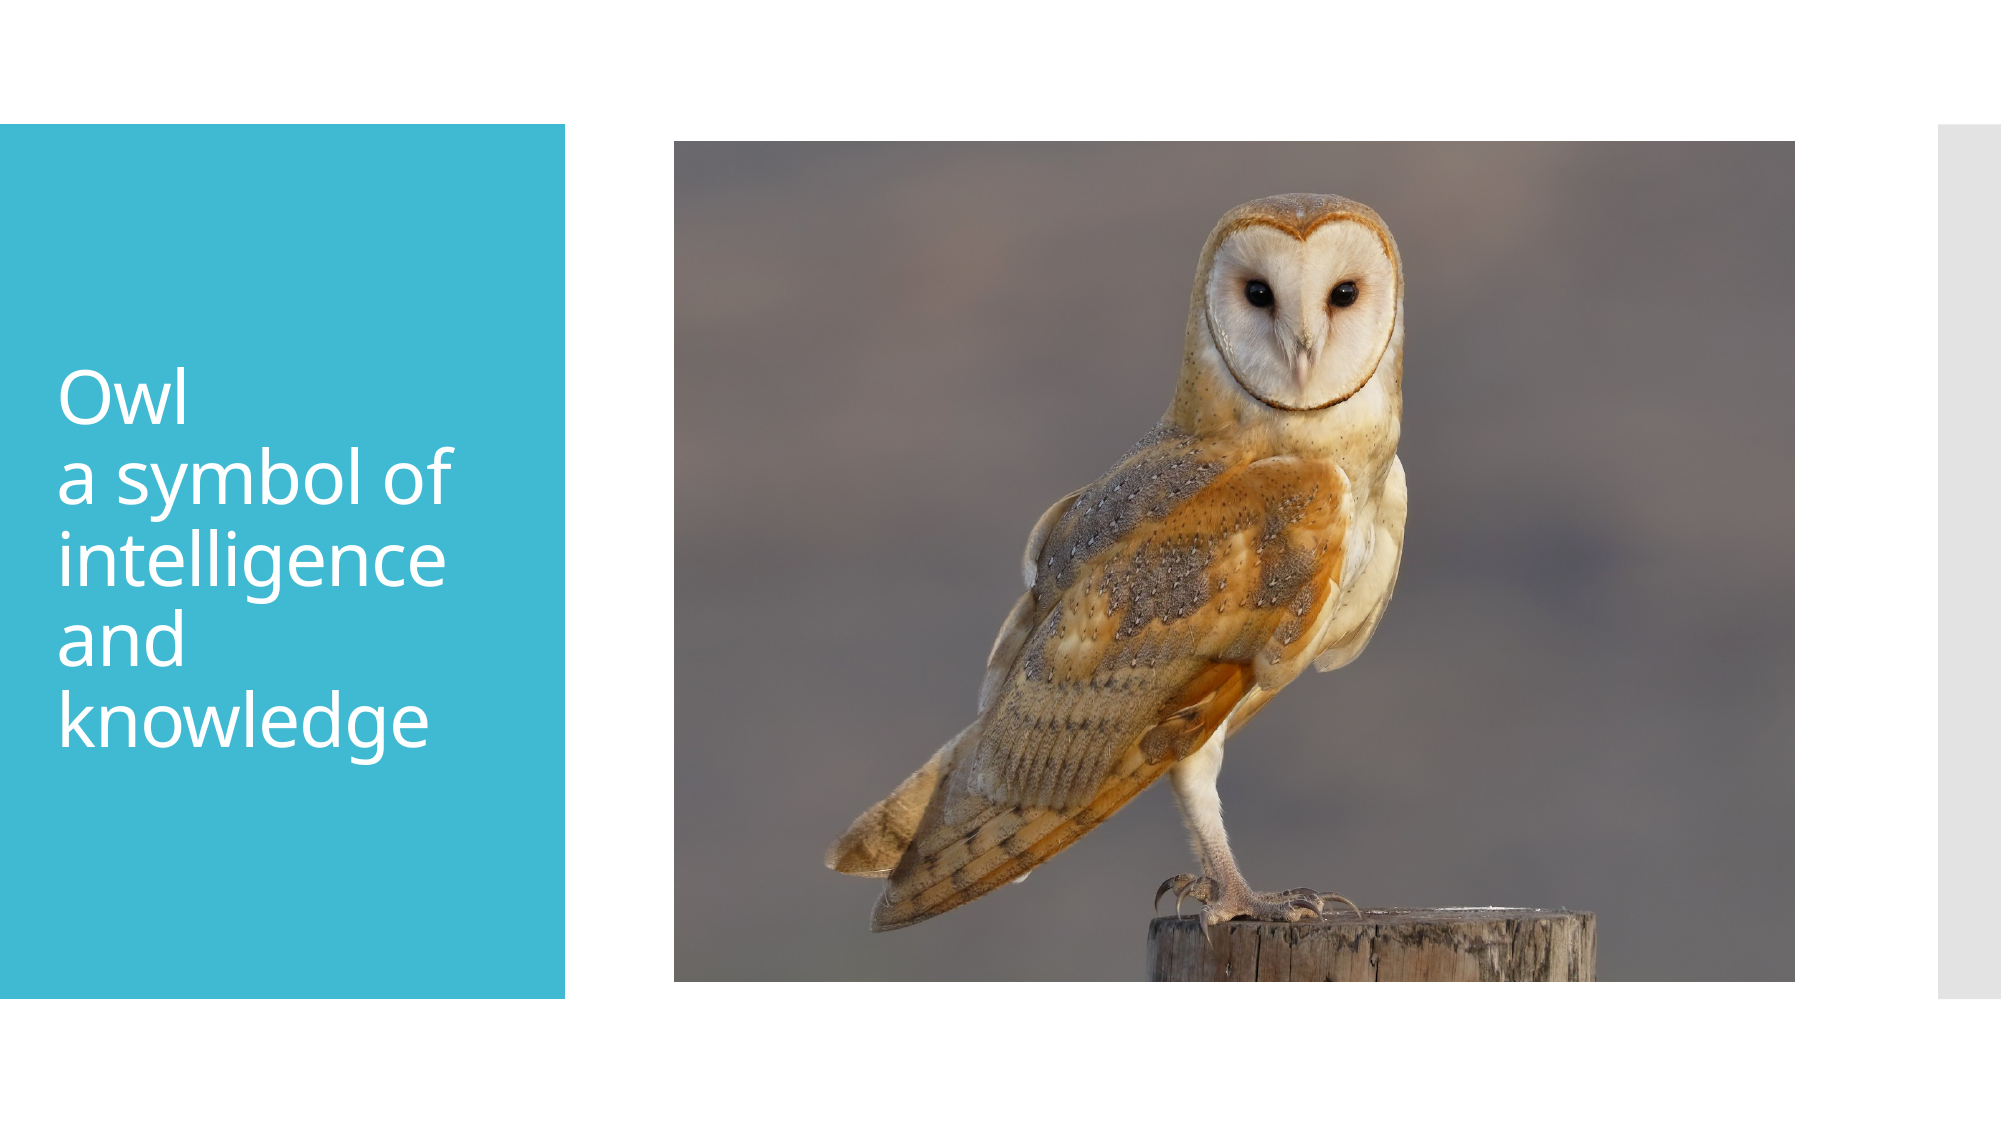

# Owl a symbol of intelligence and knowledge